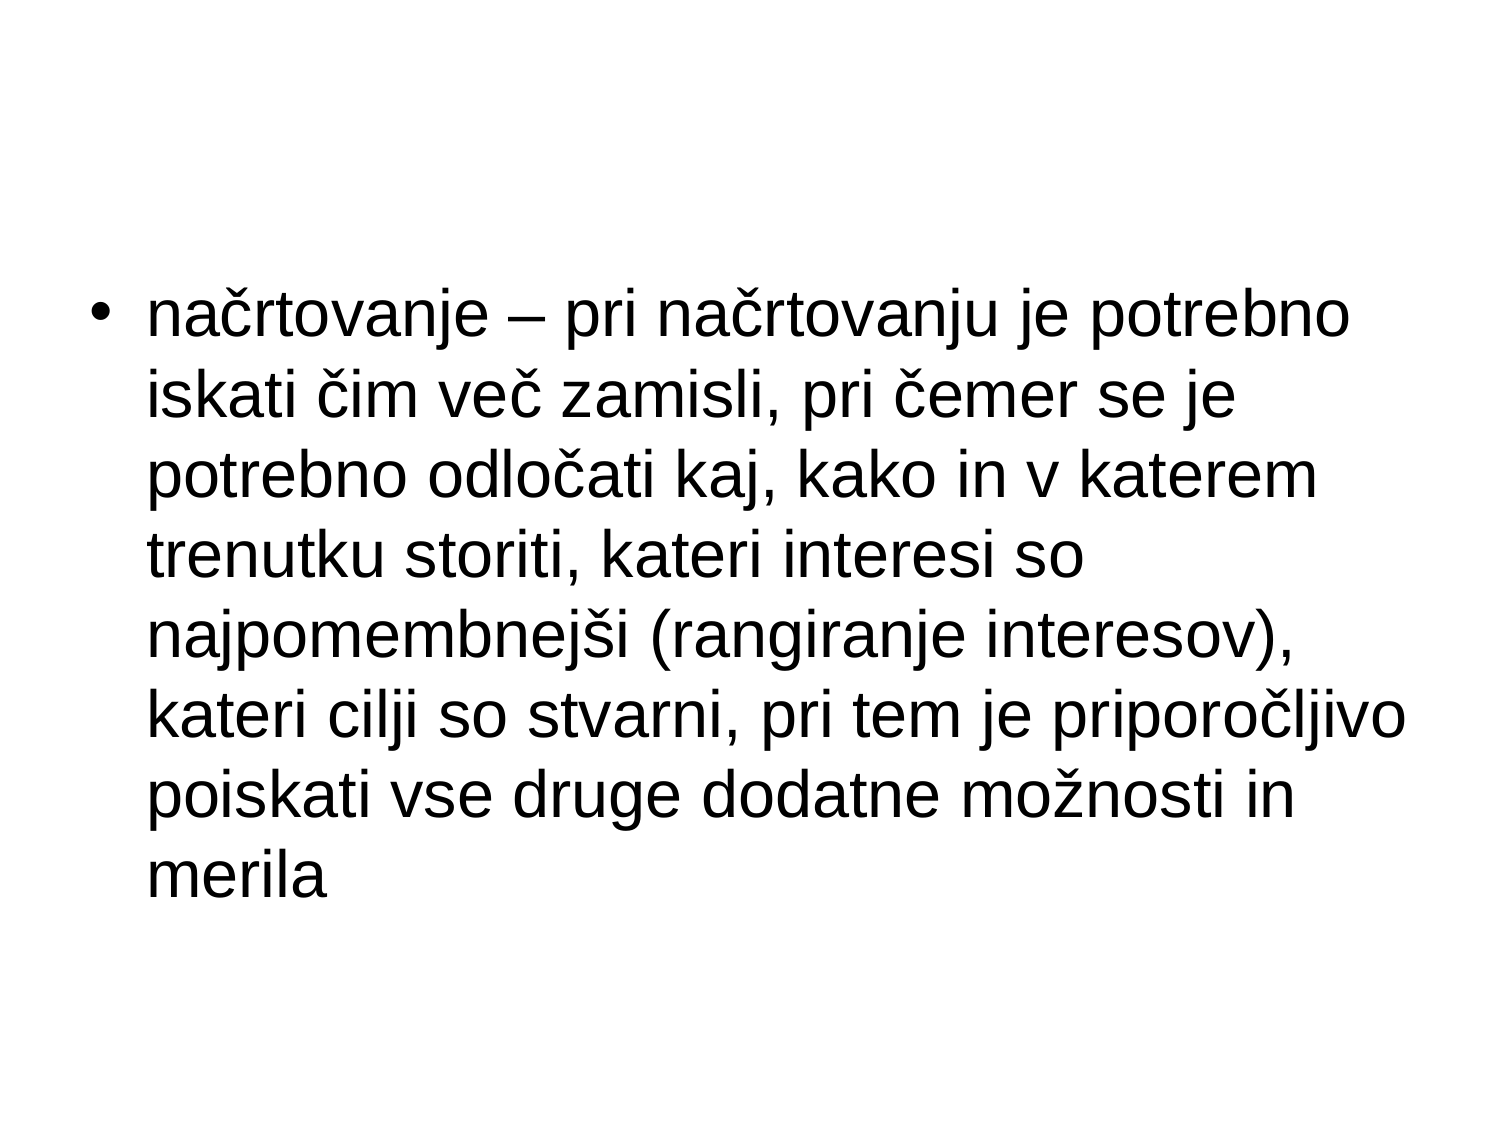

#
načrtovanje – pri načrtovanju je potrebno iskati čim več zamisli, pri čemer se je potrebno odločati kaj, kako in v katerem trenutku storiti, kateri interesi so najpomembnejši (rangiranje interesov), kateri cilji so stvarni, pri tem je priporočljivo poiskati vse druge dodatne možnosti in merila